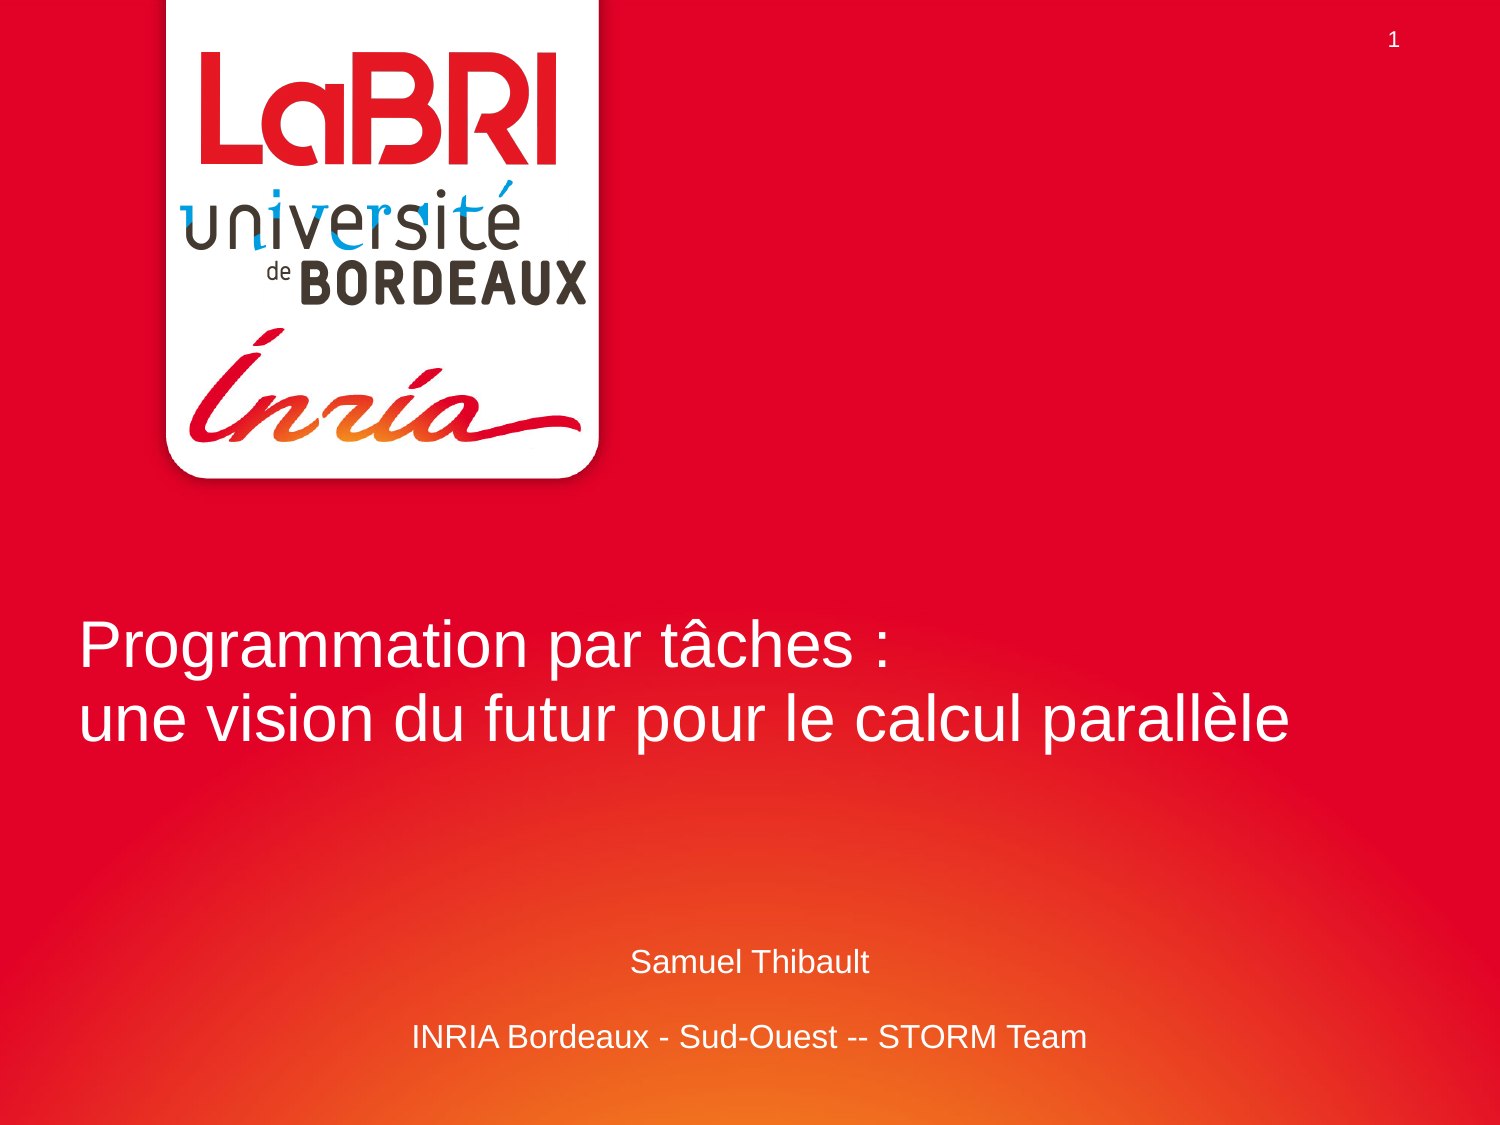

# Programmation par tâches : une vision du futur pour le calcul parallèle
Samuel Thibault
INRIA Bordeaux - Sud-Ouest -- STORM Team